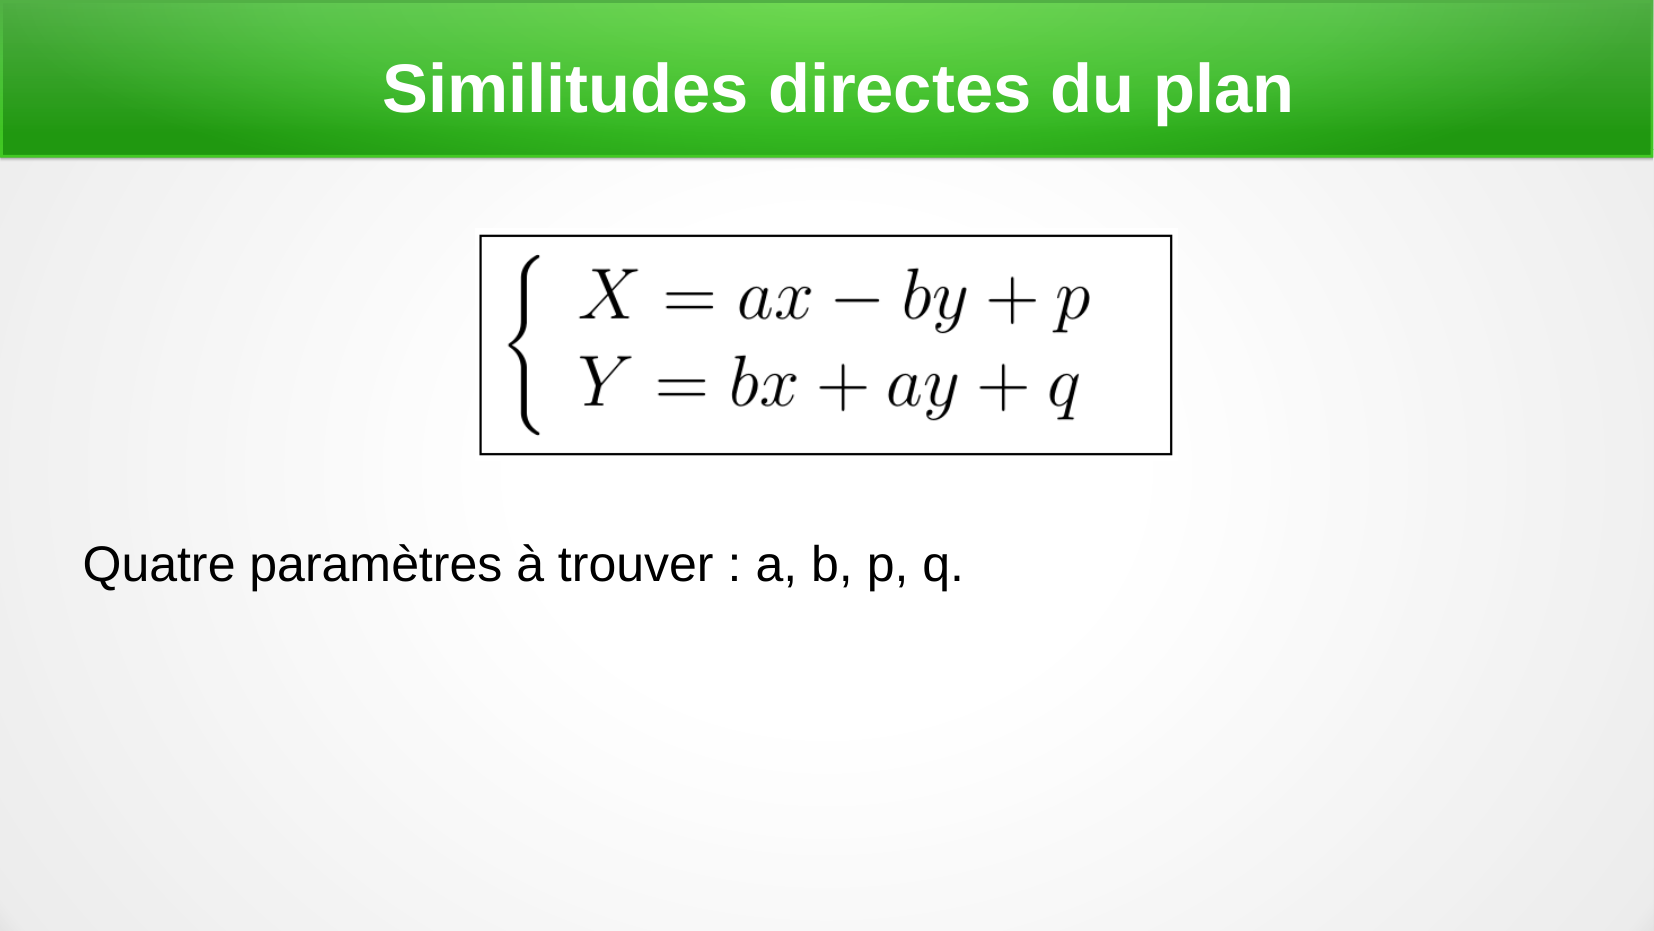

# Similitudes directes du plan
Quatre paramètres à trouver : a, b, p, q.